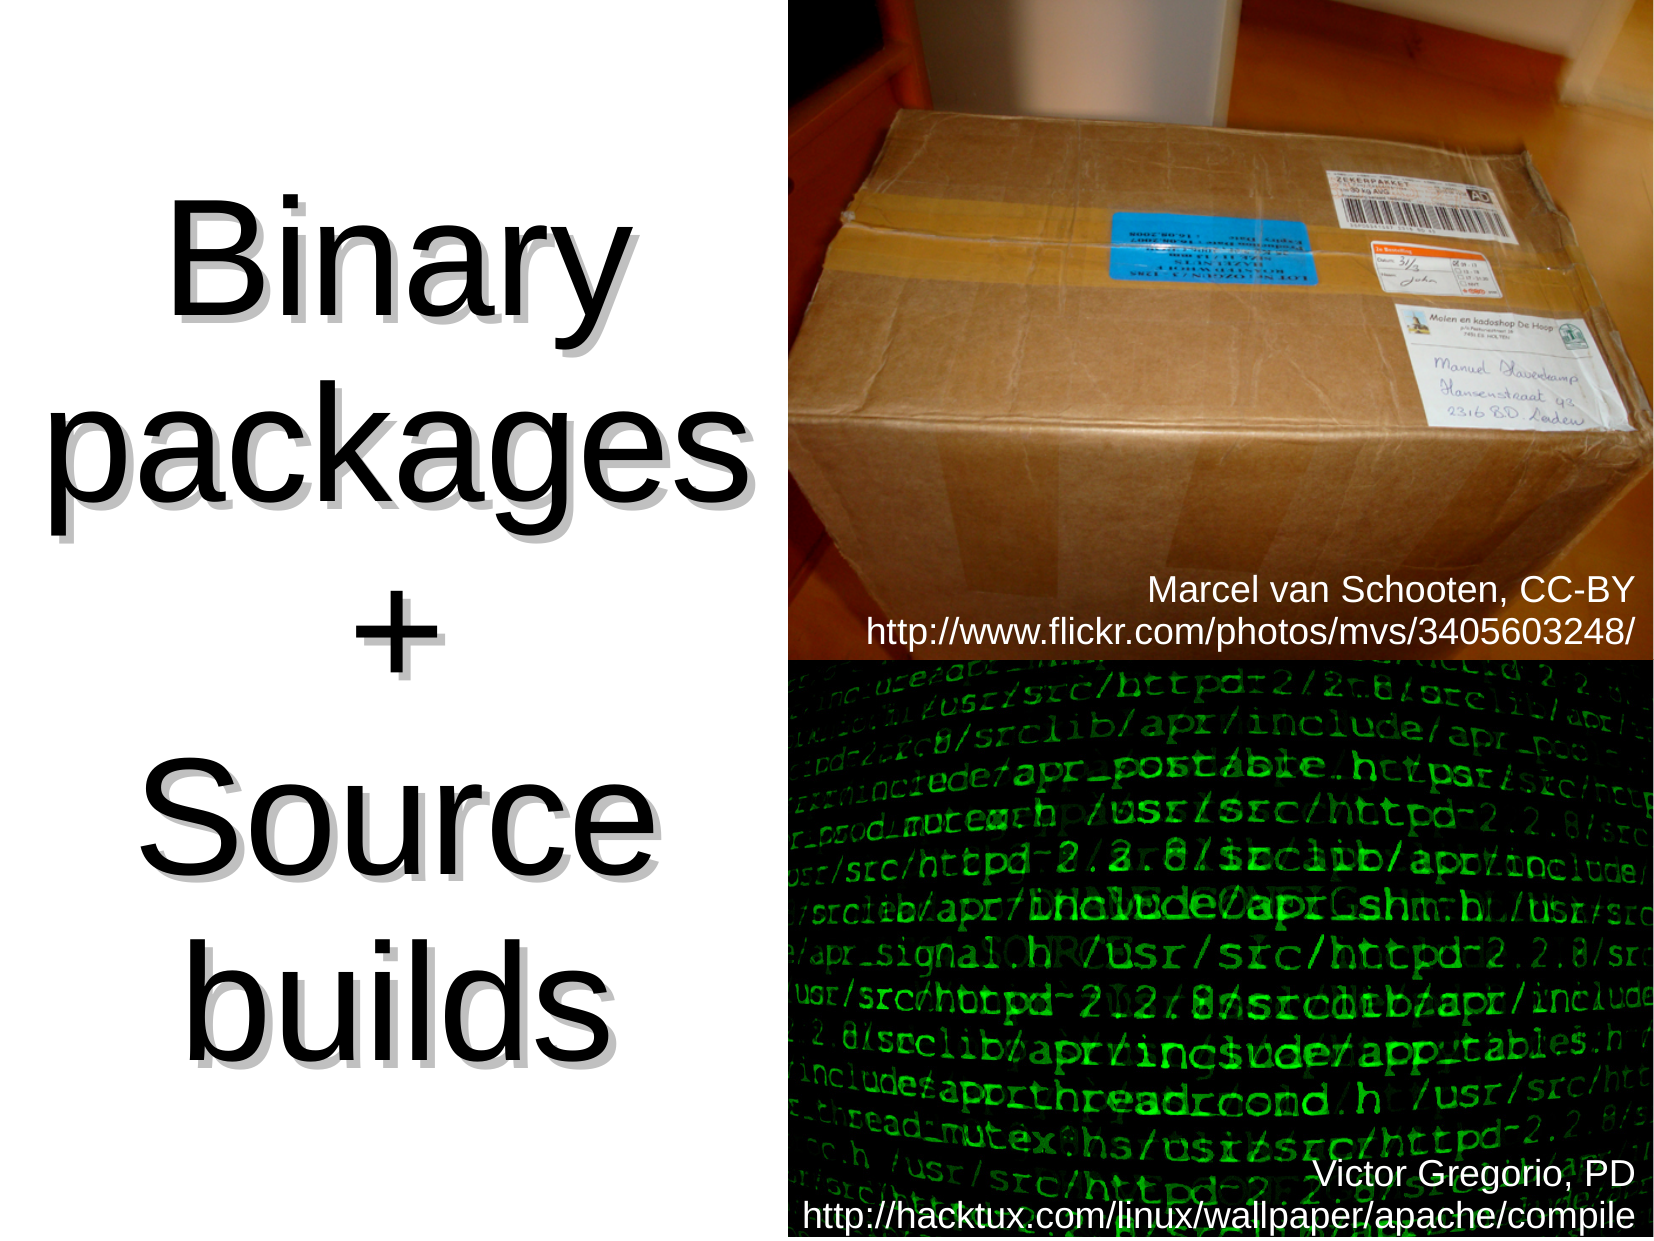

# + Source builds
Binary packages
Marcel van Schooten, CC-BY
http://www.flickr.com/photos/mvs/3405603248/
Victor Gregorio, PD
http://hacktux.com/linux/wallpaper/apache/compile